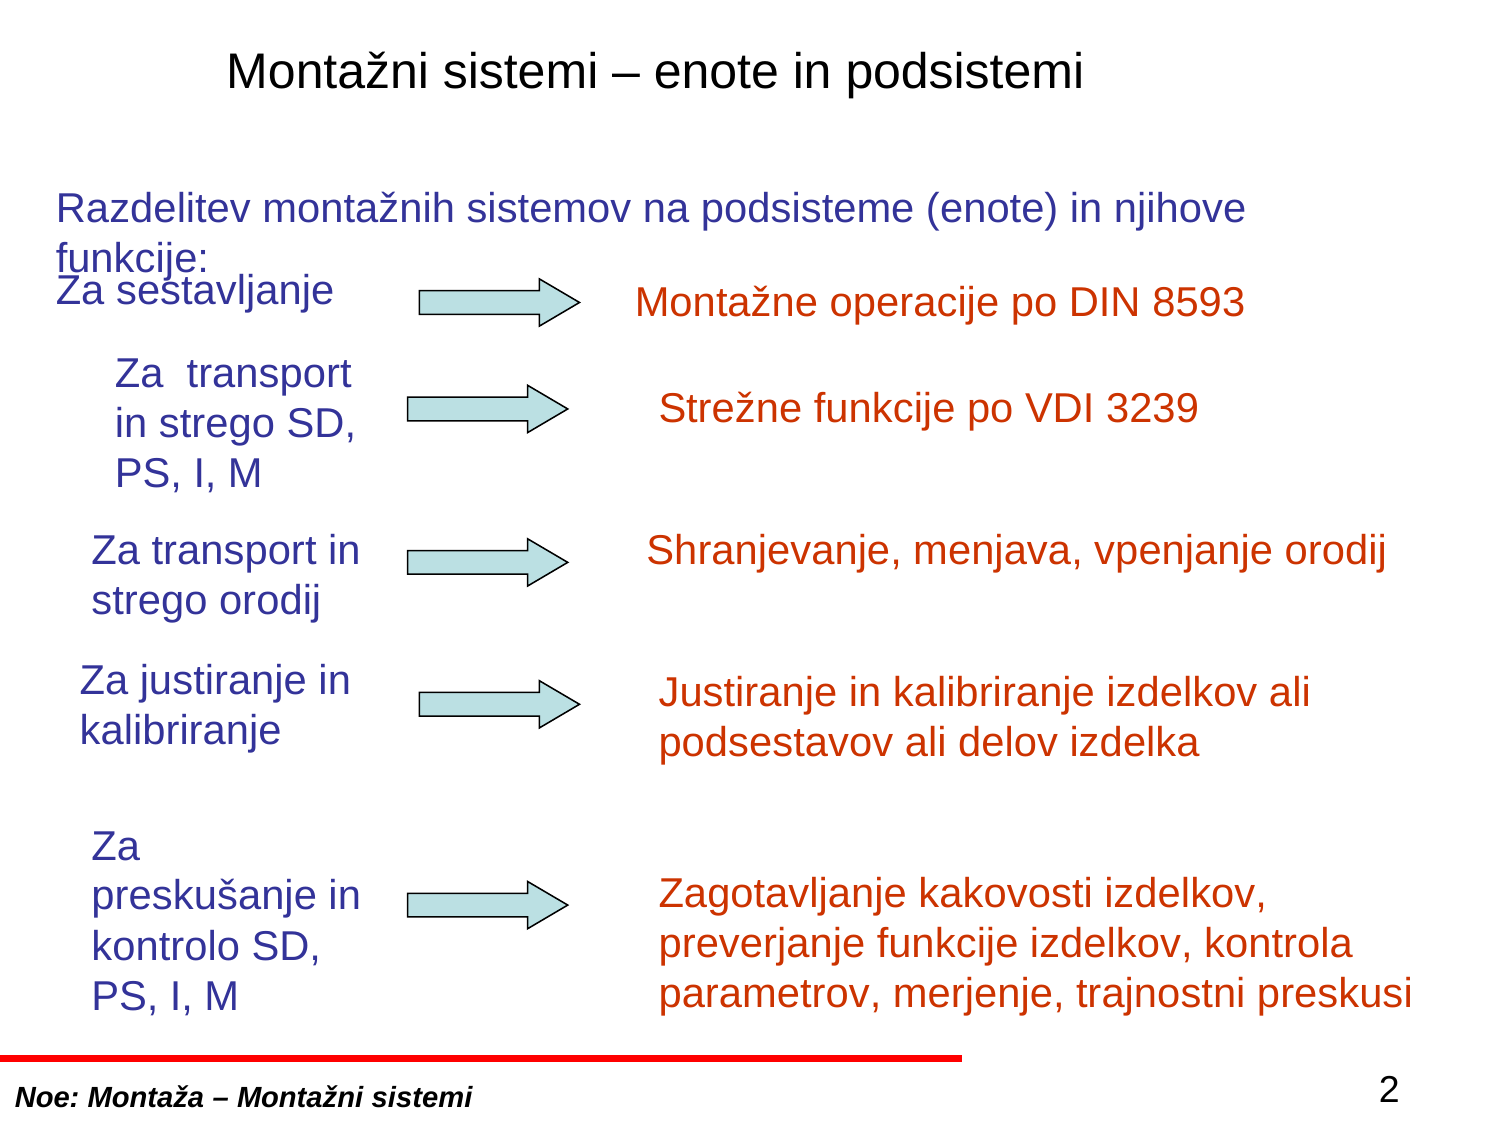

Montažni sistemi – enote in podsistemi
Razdelitev montažnih sistemov na podsisteme (enote) in njihove funkcije:
Za sestavljanje
Montažne operacije po DIN 8593
Za transport in strego SD, PS, I, M
Strežne funkcije po VDI 3239
Za transport in strego orodij
Shranjevanje, menjava, vpenjanje orodij
Za justiranje in kalibriranje
Justiranje in kalibriranje izdelkov ali podsestavov ali delov izdelka
Za preskušanje in kontrolo SD, PS, I, M
Zagotavljanje kakovosti izdelkov, preverjanje funkcije izdelkov, kontrola parametrov, merjenje, trajnostni preskusi
2